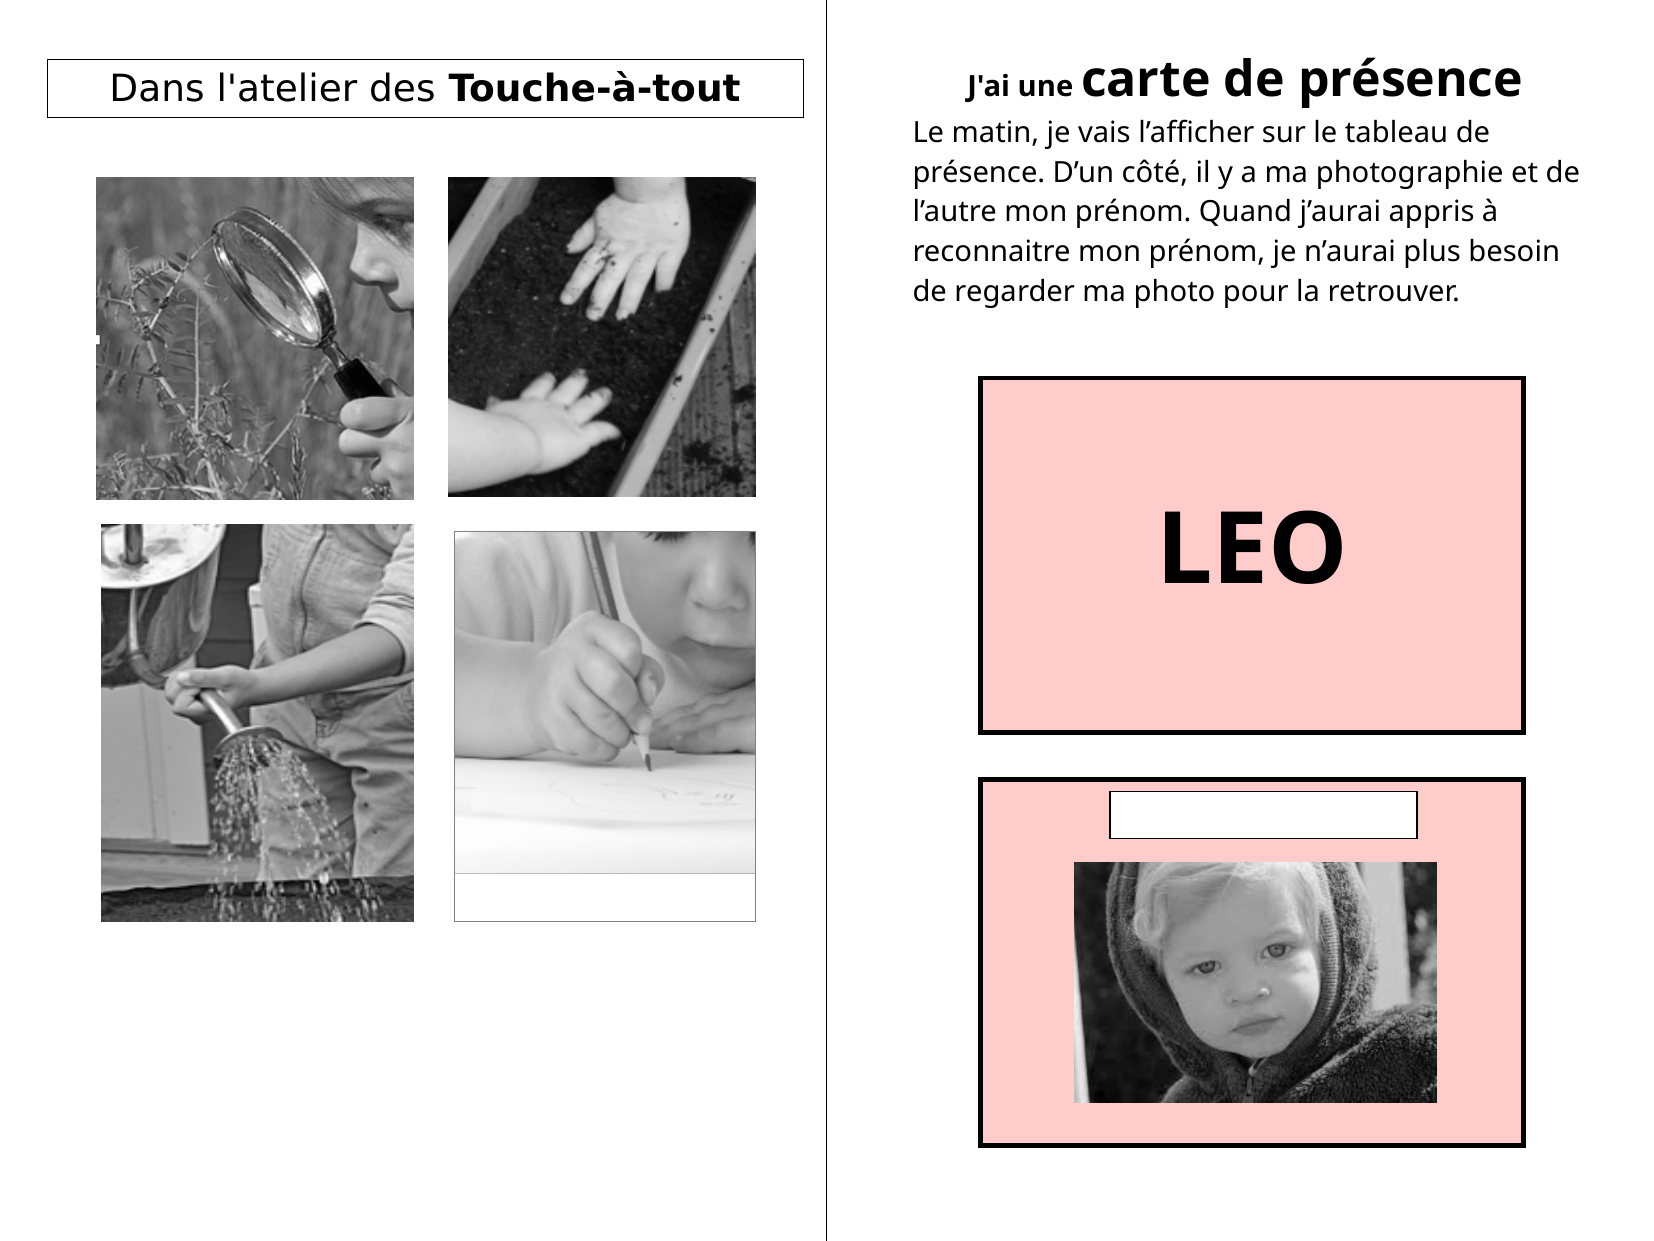

J'ai une carte de présence
Le matin, je vais l’afficher sur le tableau de présence. D’un côté, il y a ma photographie et de l’autre mon prénom. Quand j’aurai appris à reconnaitre mon prénom, je n’aurai plus besoin de regarder ma photo pour la retrouver.
Dans l'atelier des Touche-à-tout
LEO